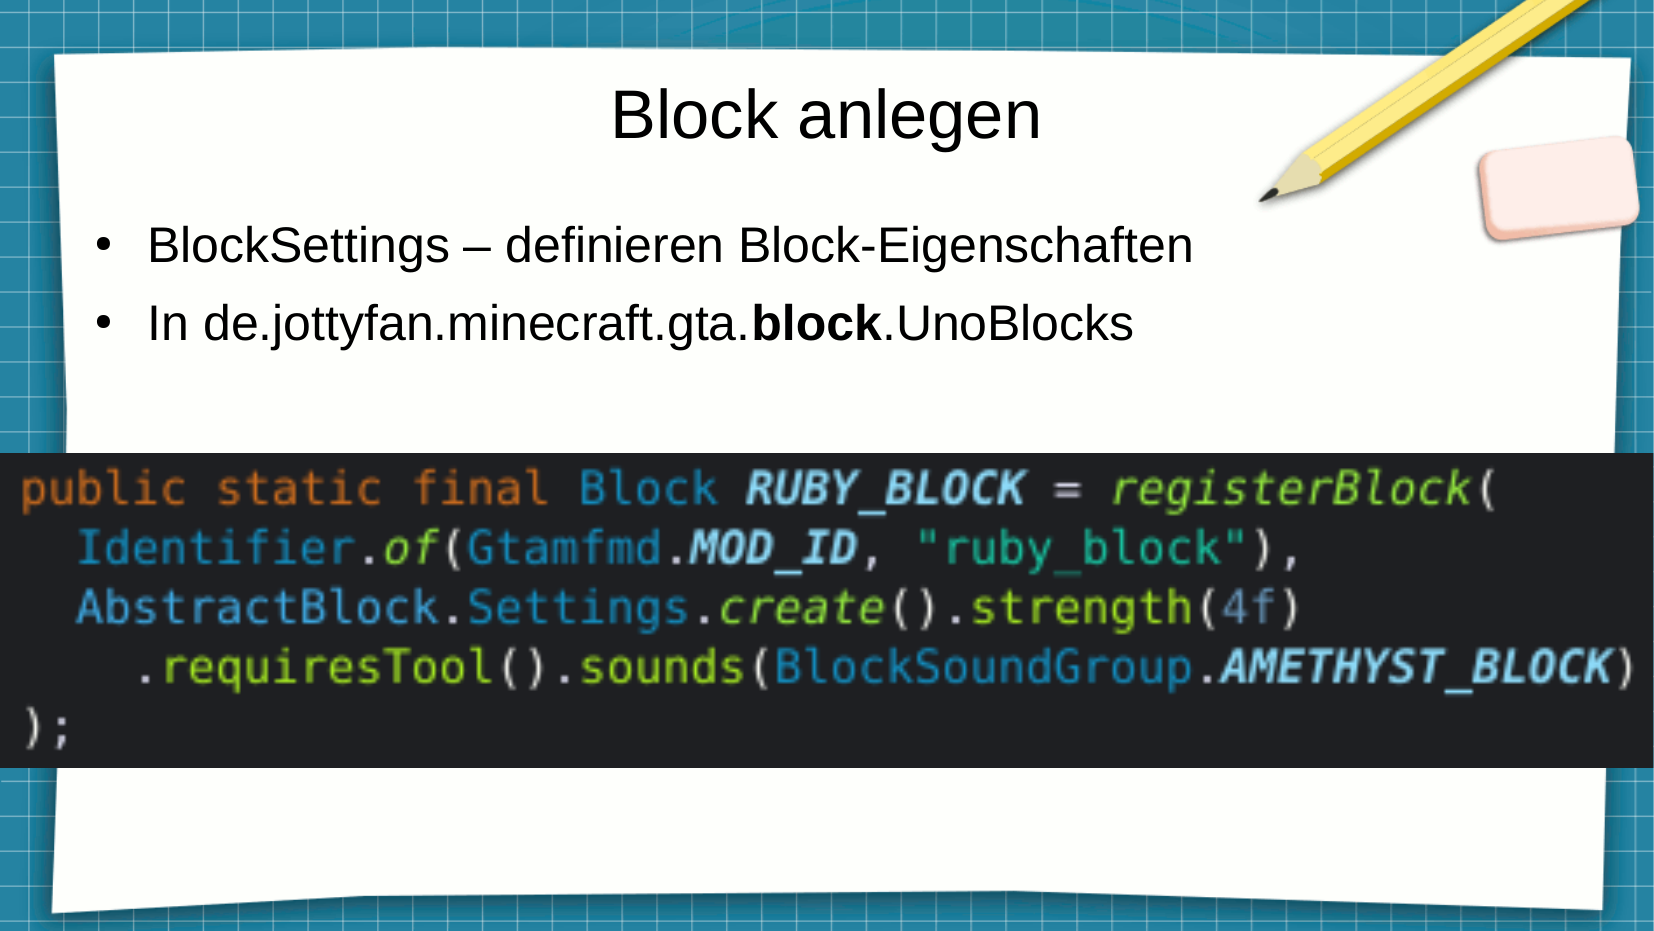

# Block anlegen
BlockSettings – definieren Block-Eigenschaften
In de.jottyfan.minecraft.gta.block.UnoBlocks